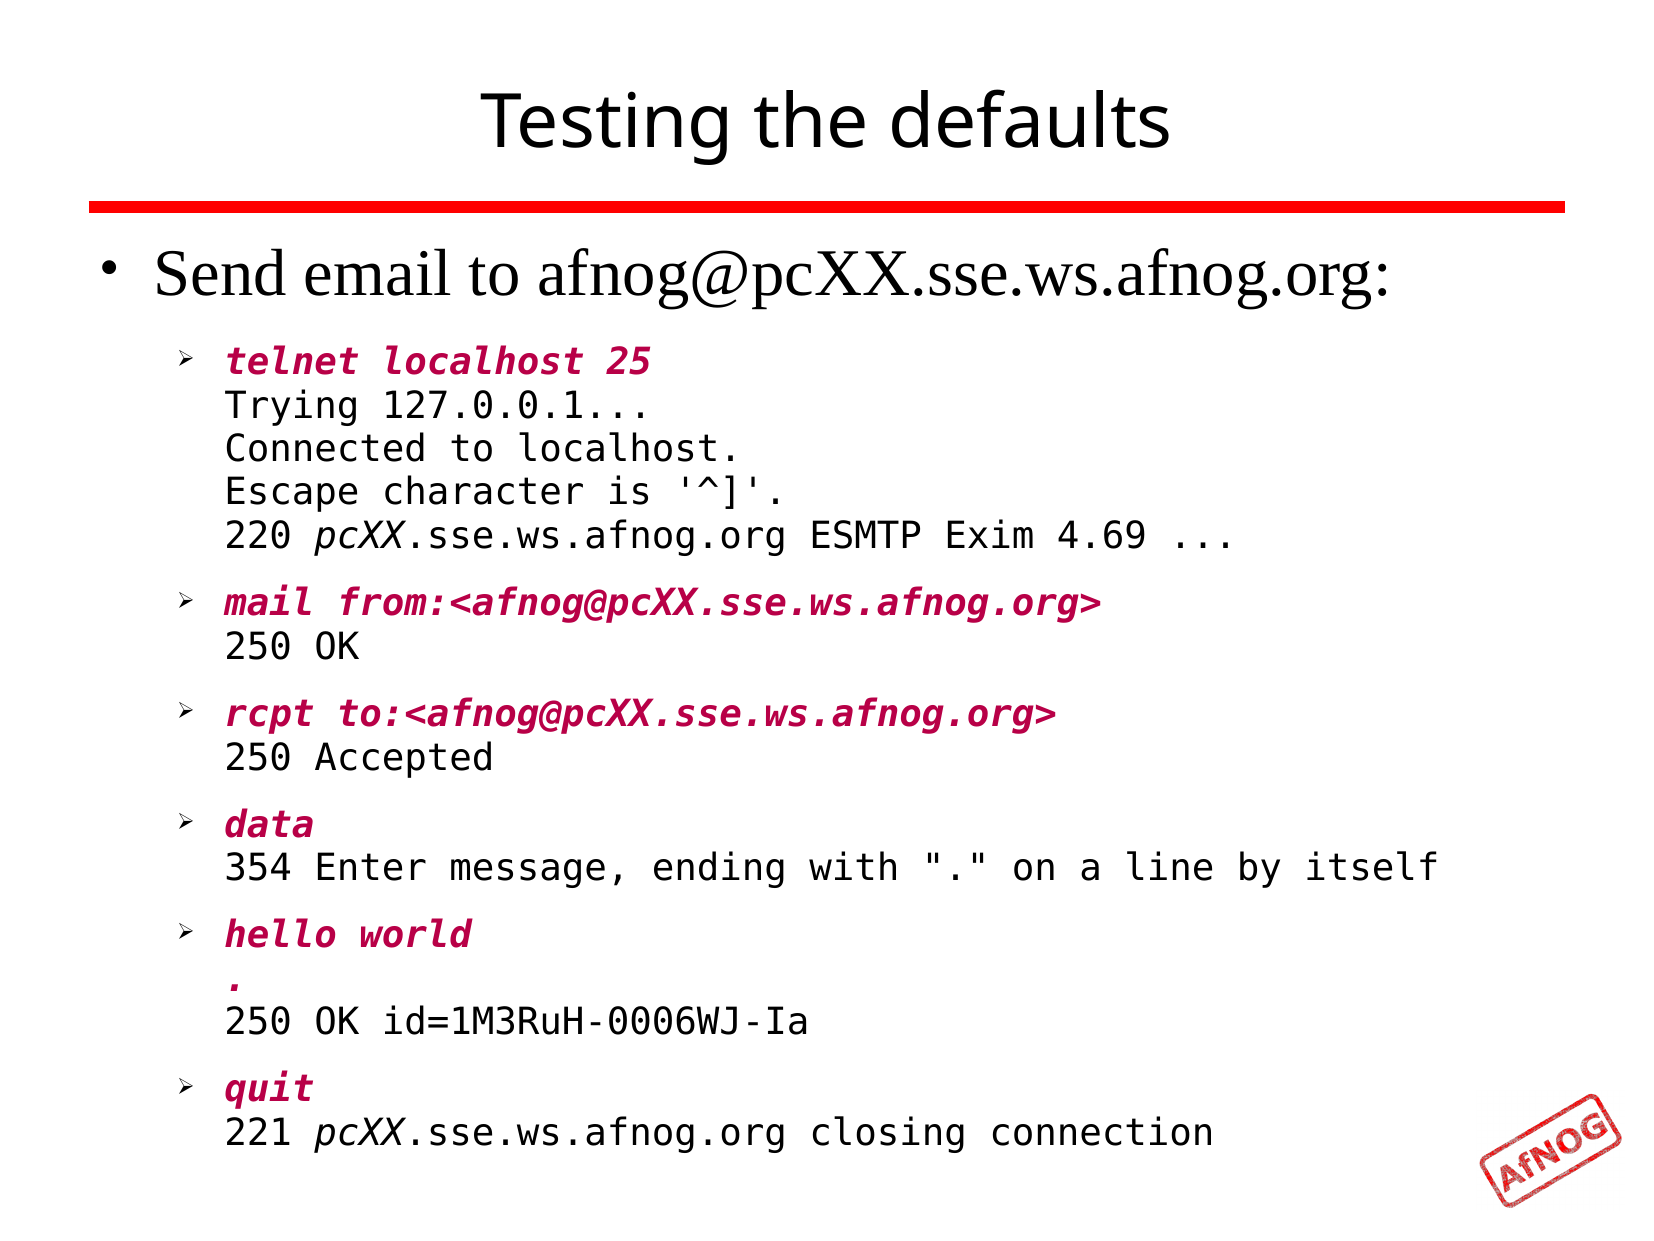

# Testing the defaults
Send email to afnog@pcXX.sse.ws.afnog.org:
telnet localhost 25
Trying 127.0.0.1...
Connected to localhost.
Escape character is '^]'.
220 pcXX.sse.ws.afnog.org ESMTP Exim 4.69 ...
mail from:<afnog@pcXX.sse.ws.afnog.org>
250 OK
rcpt to:<afnog@pcXX.sse.ws.afnog.org>
250 Accepted
data
354 Enter message, ending with "." on a line by itself
hello world
.
250 OK id=1M3RuH-0006WJ-Ia
quit
221 pcXX.sse.ws.afnog.org closing connection